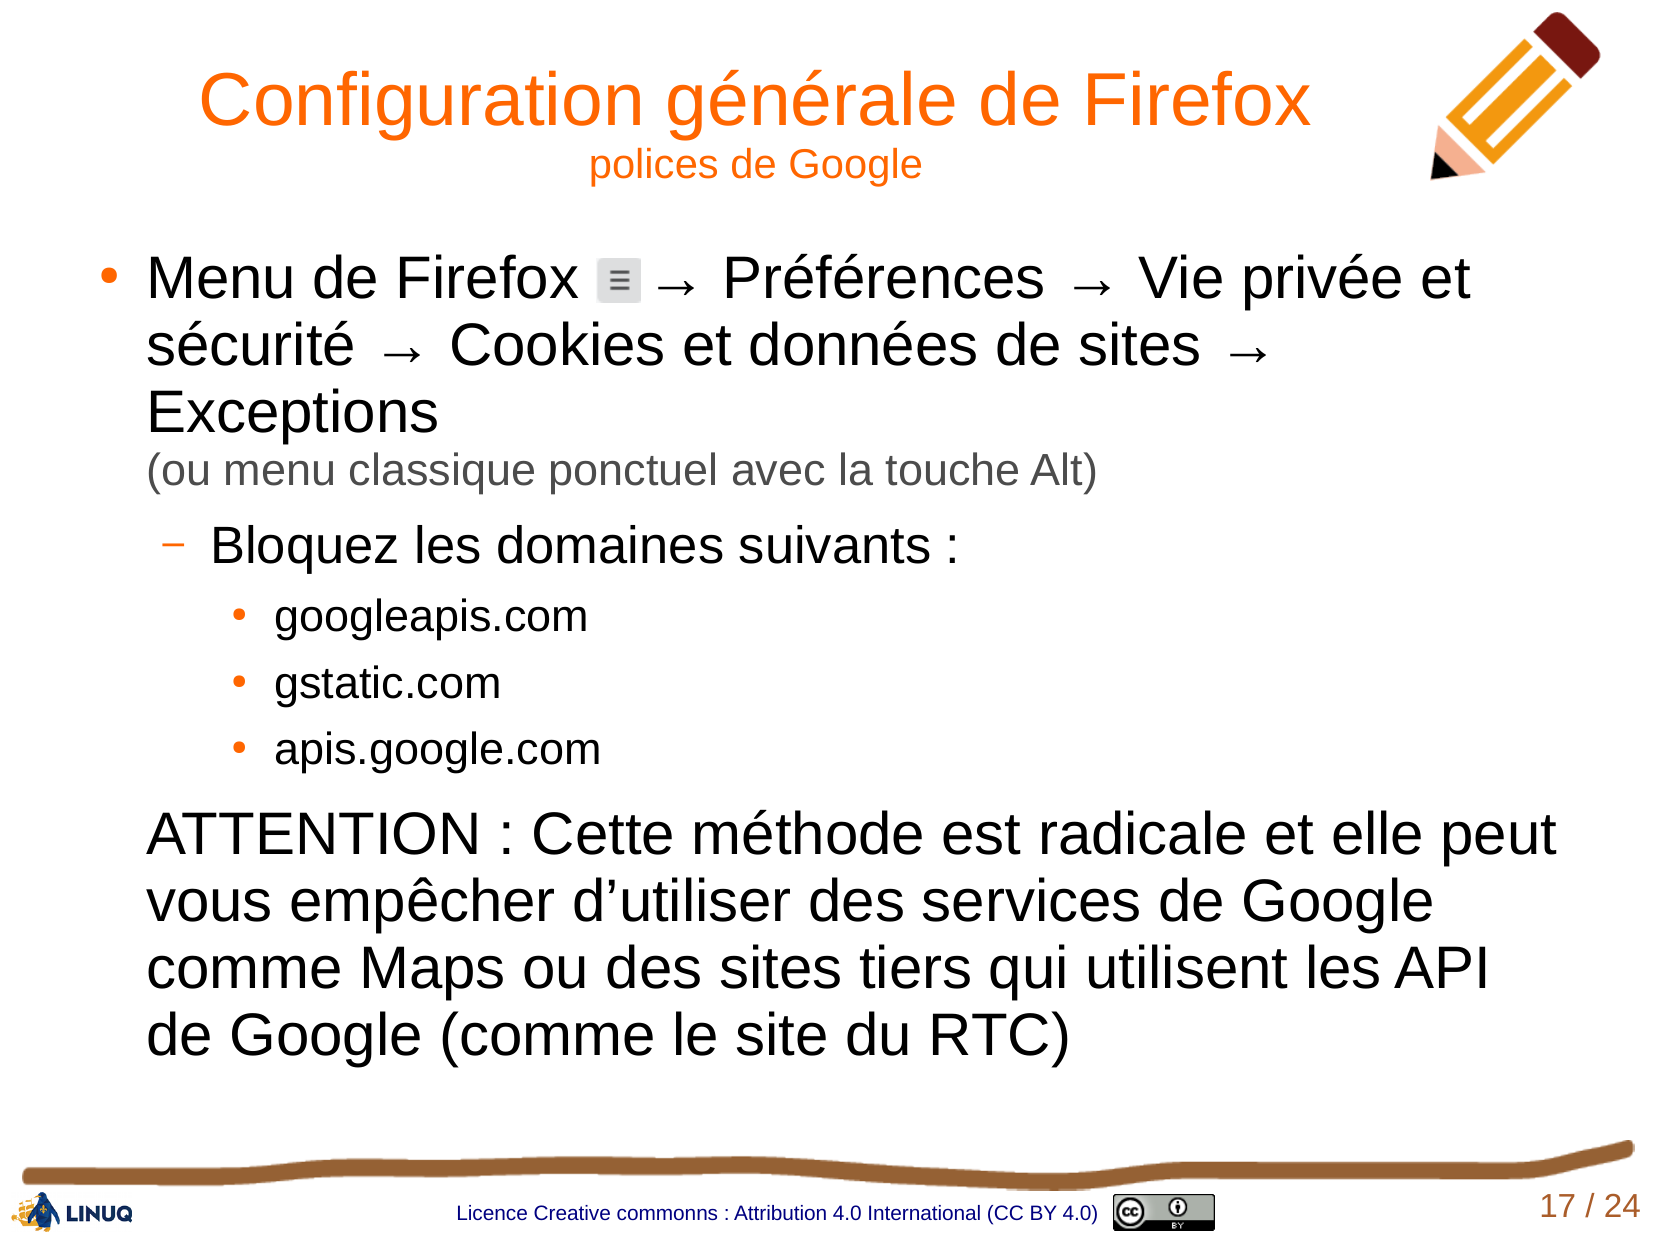

# Configuration générale de Firefox polices de Google
Menu de Firefox   → Préférences → Vie privée et sécurité → Cookies et données de sites → Exceptions
(ou menu classique ponctuel avec la touche Alt)
Bloquez les domaines suivants :
googleapis.com
gstatic.com
apis.google.com
ATTENTION : Cette méthode est radicale et elle peut vous empêcher d’utiliser des services de Google comme Maps ou des sites tiers qui utilisent les API de Google (comme le site du RTC)